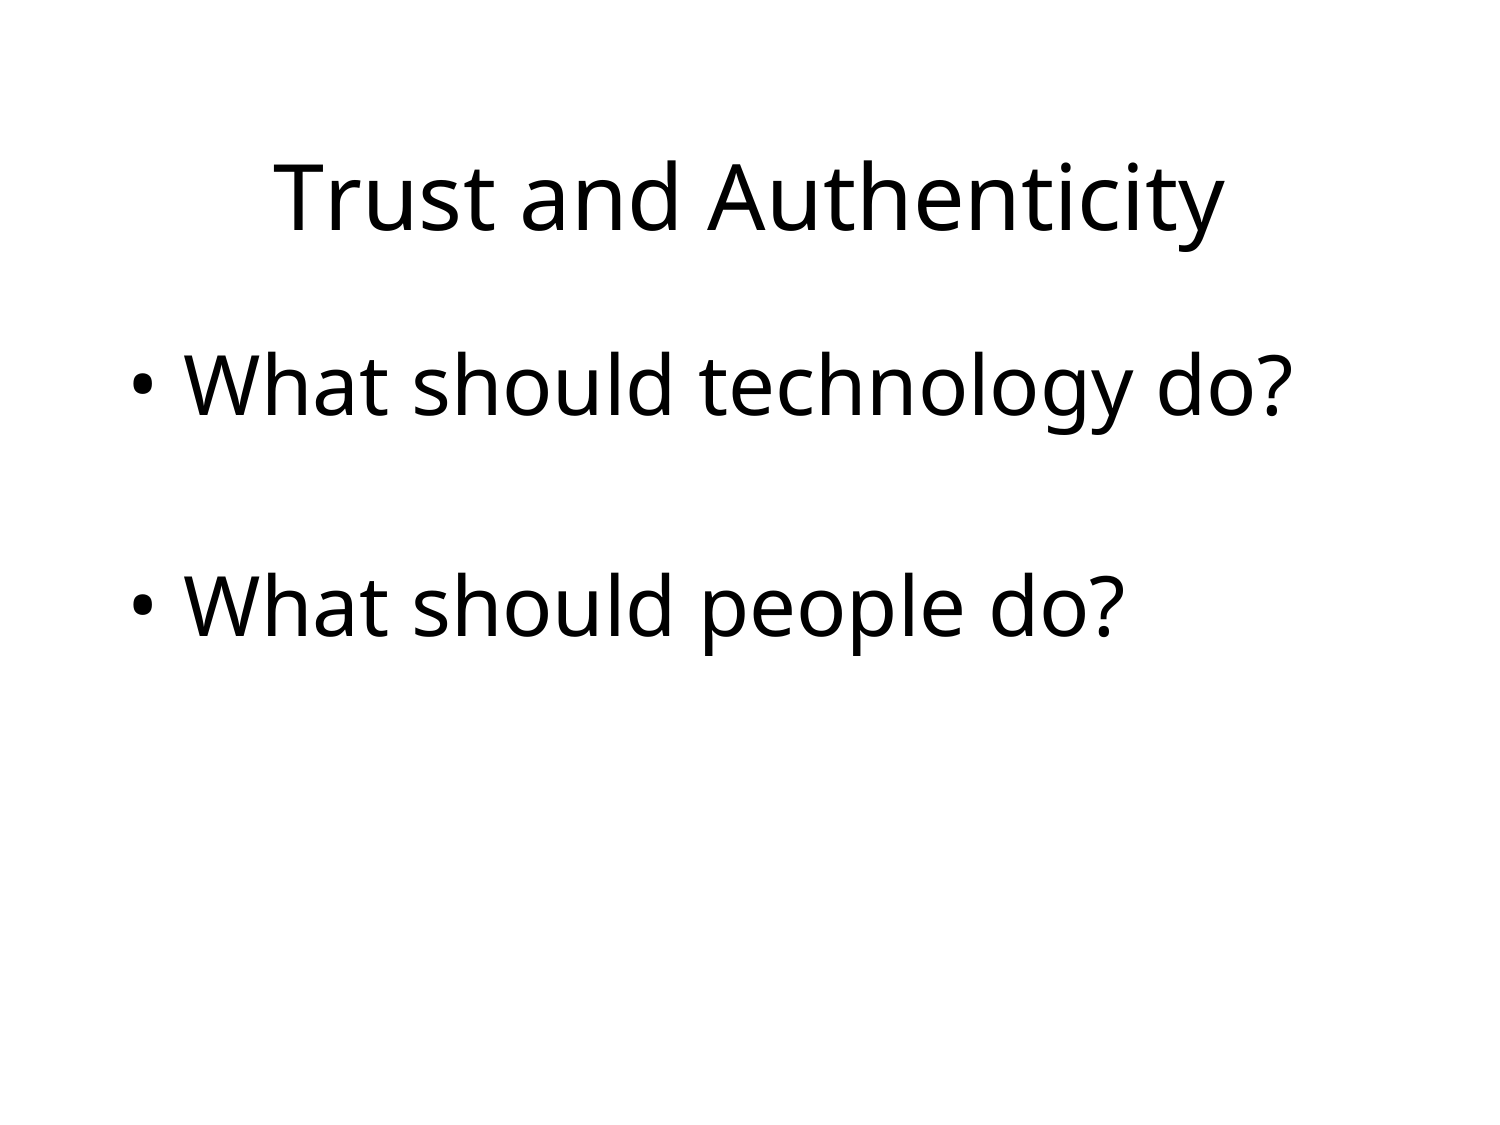

# Trust and Authenticity
What should technology do?
What should people do?